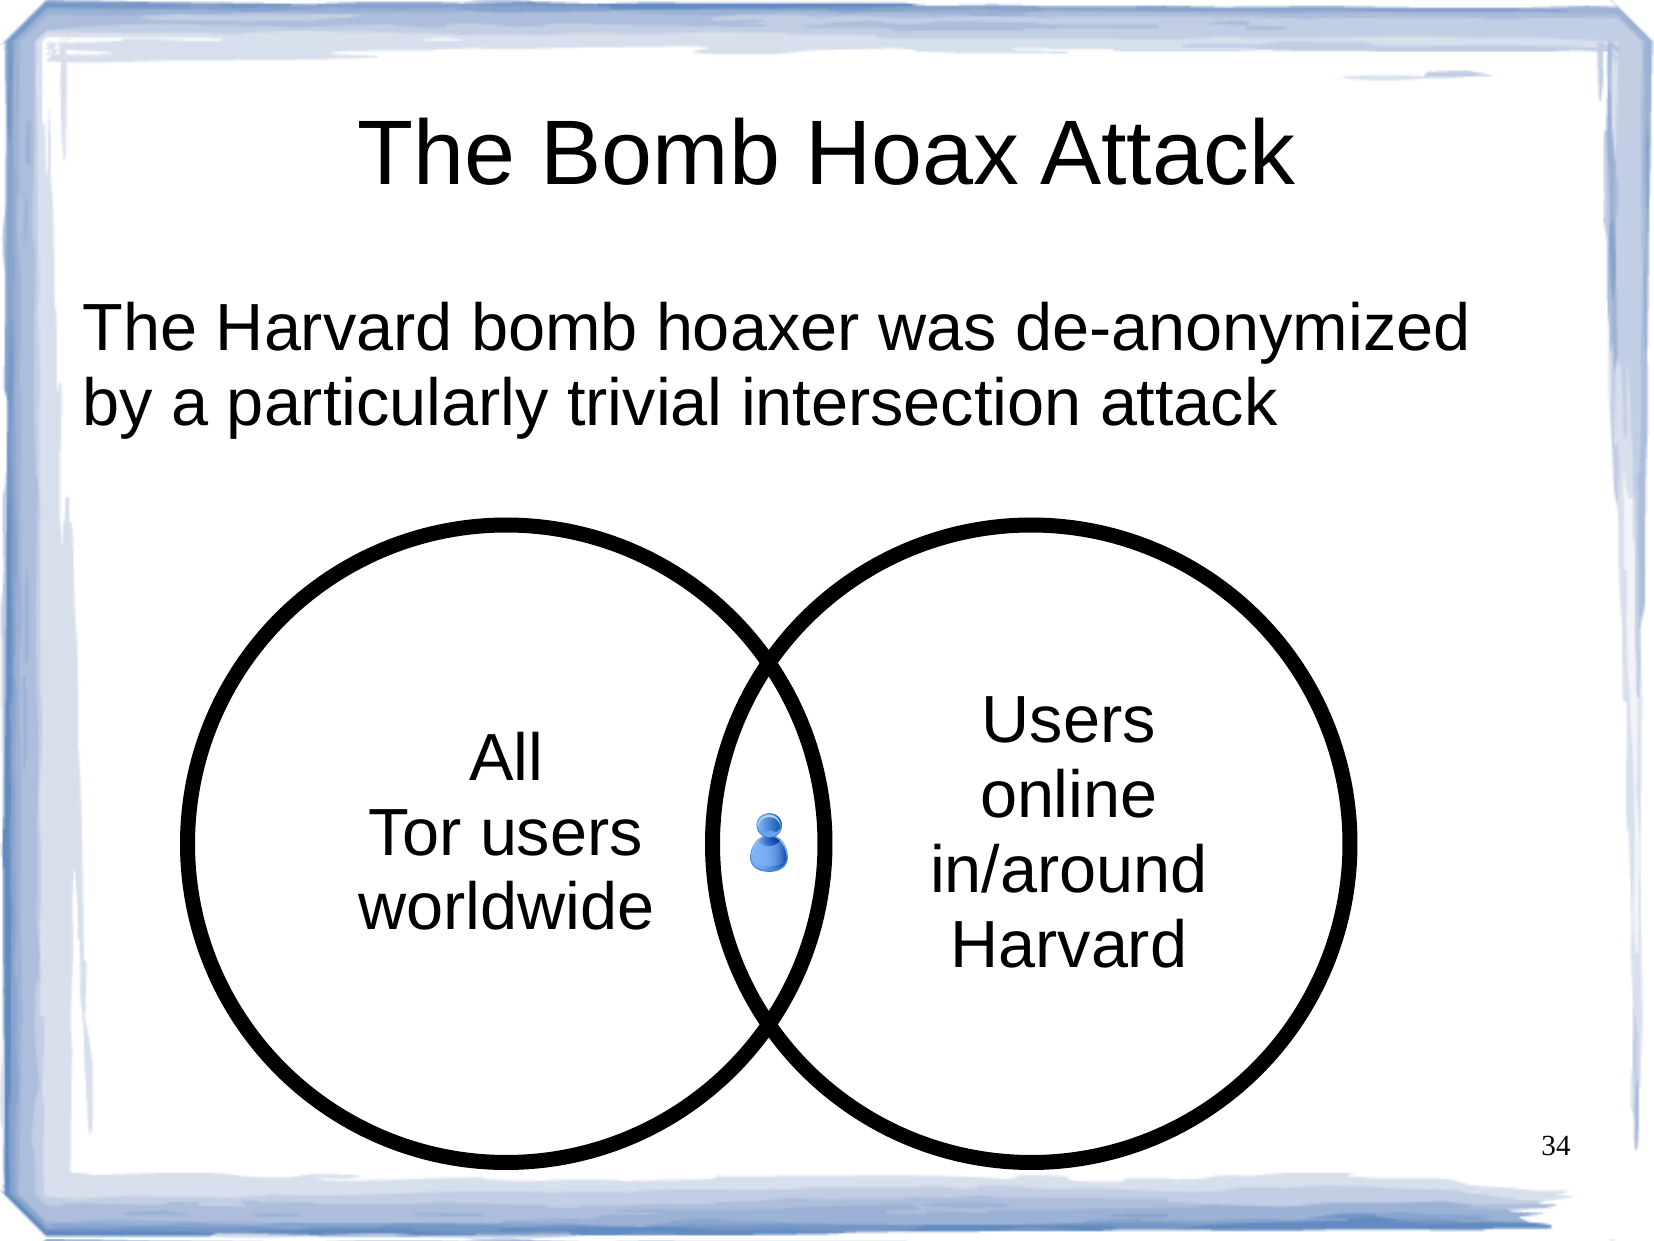

# The Bomb Hoax Attack
The Harvard bomb hoaxer was de-anonymized
by a particularly trivial intersection attack
Users
online
in/around
Harvard
All
Tor users
worldwide
34